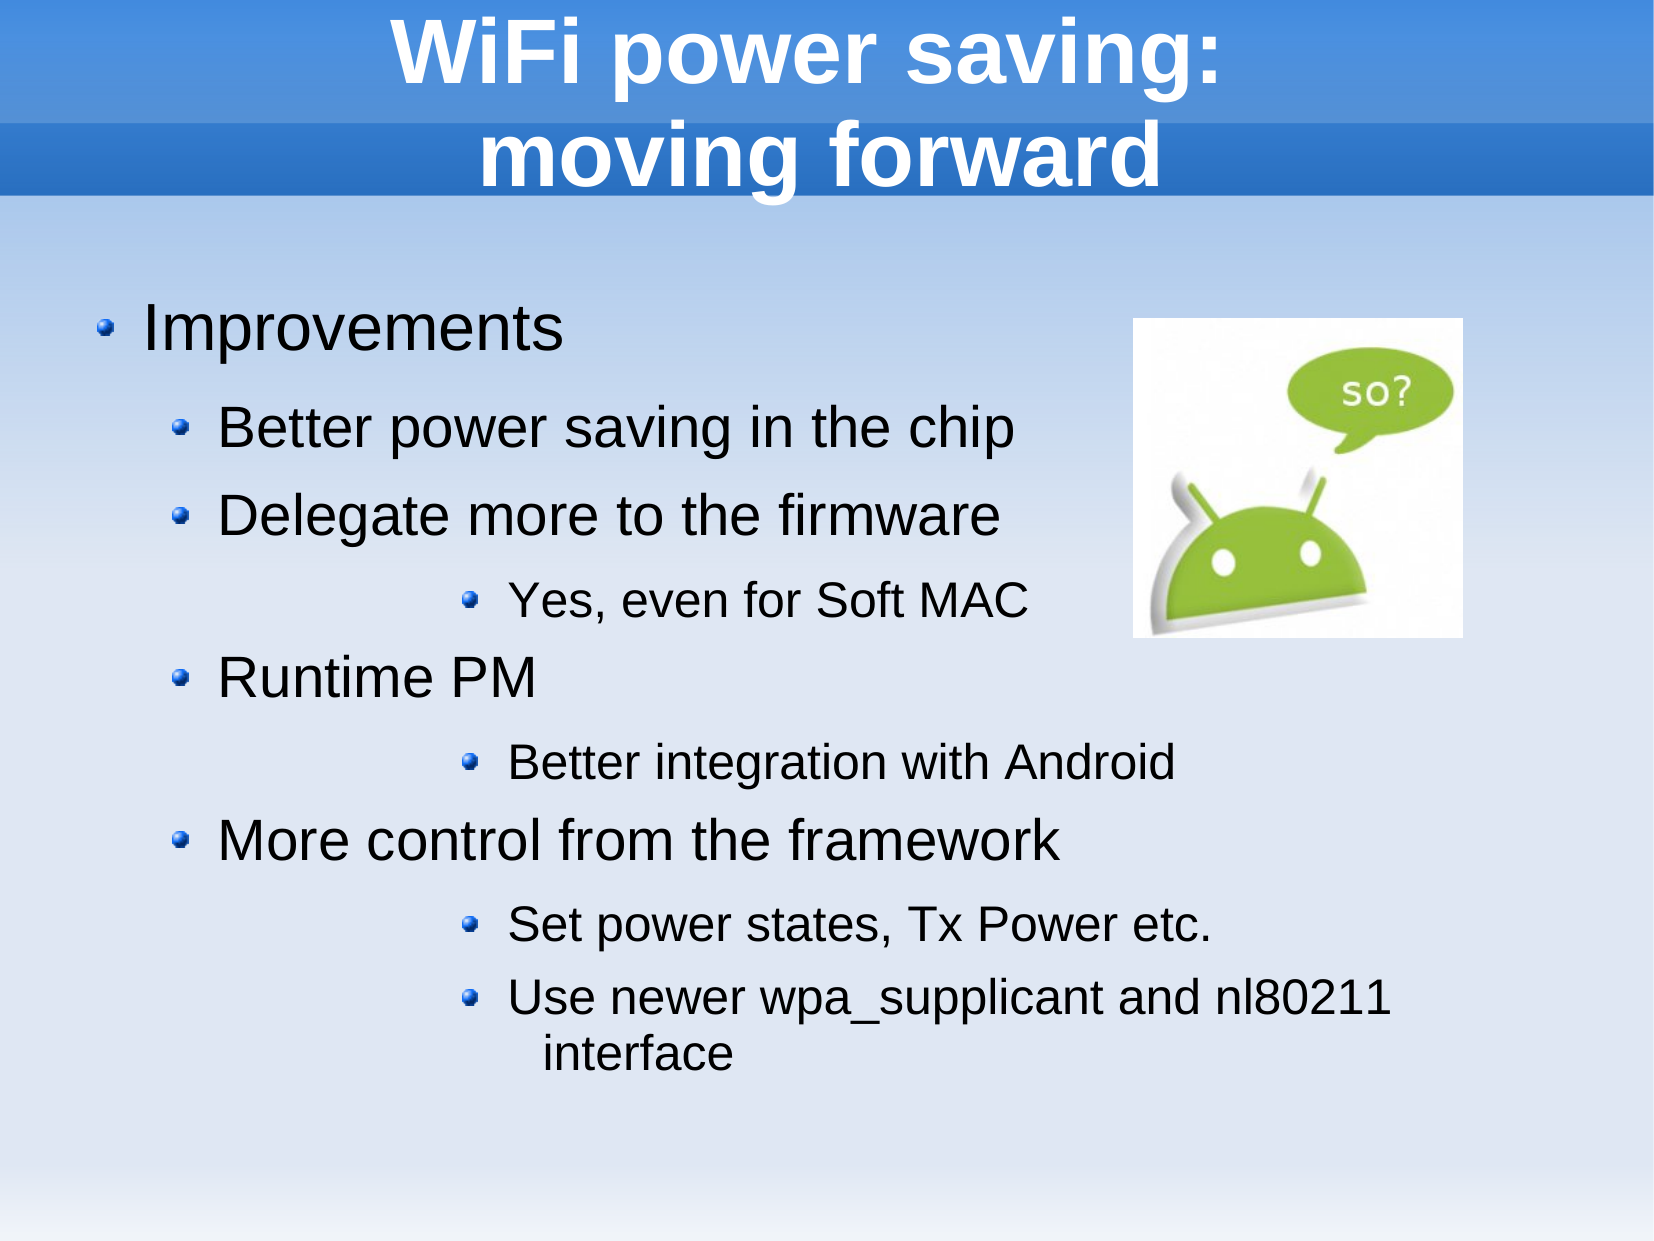

# WiFi power saving: moving forward
Improvements
Better power saving in the chip
Delegate more to the firmware
Yes, even for Soft MAC
Runtime PM
Better integration with Android
More control from the framework
Set power states, Tx Power etc.
Use newer wpa_supplicant and nl80211 interface